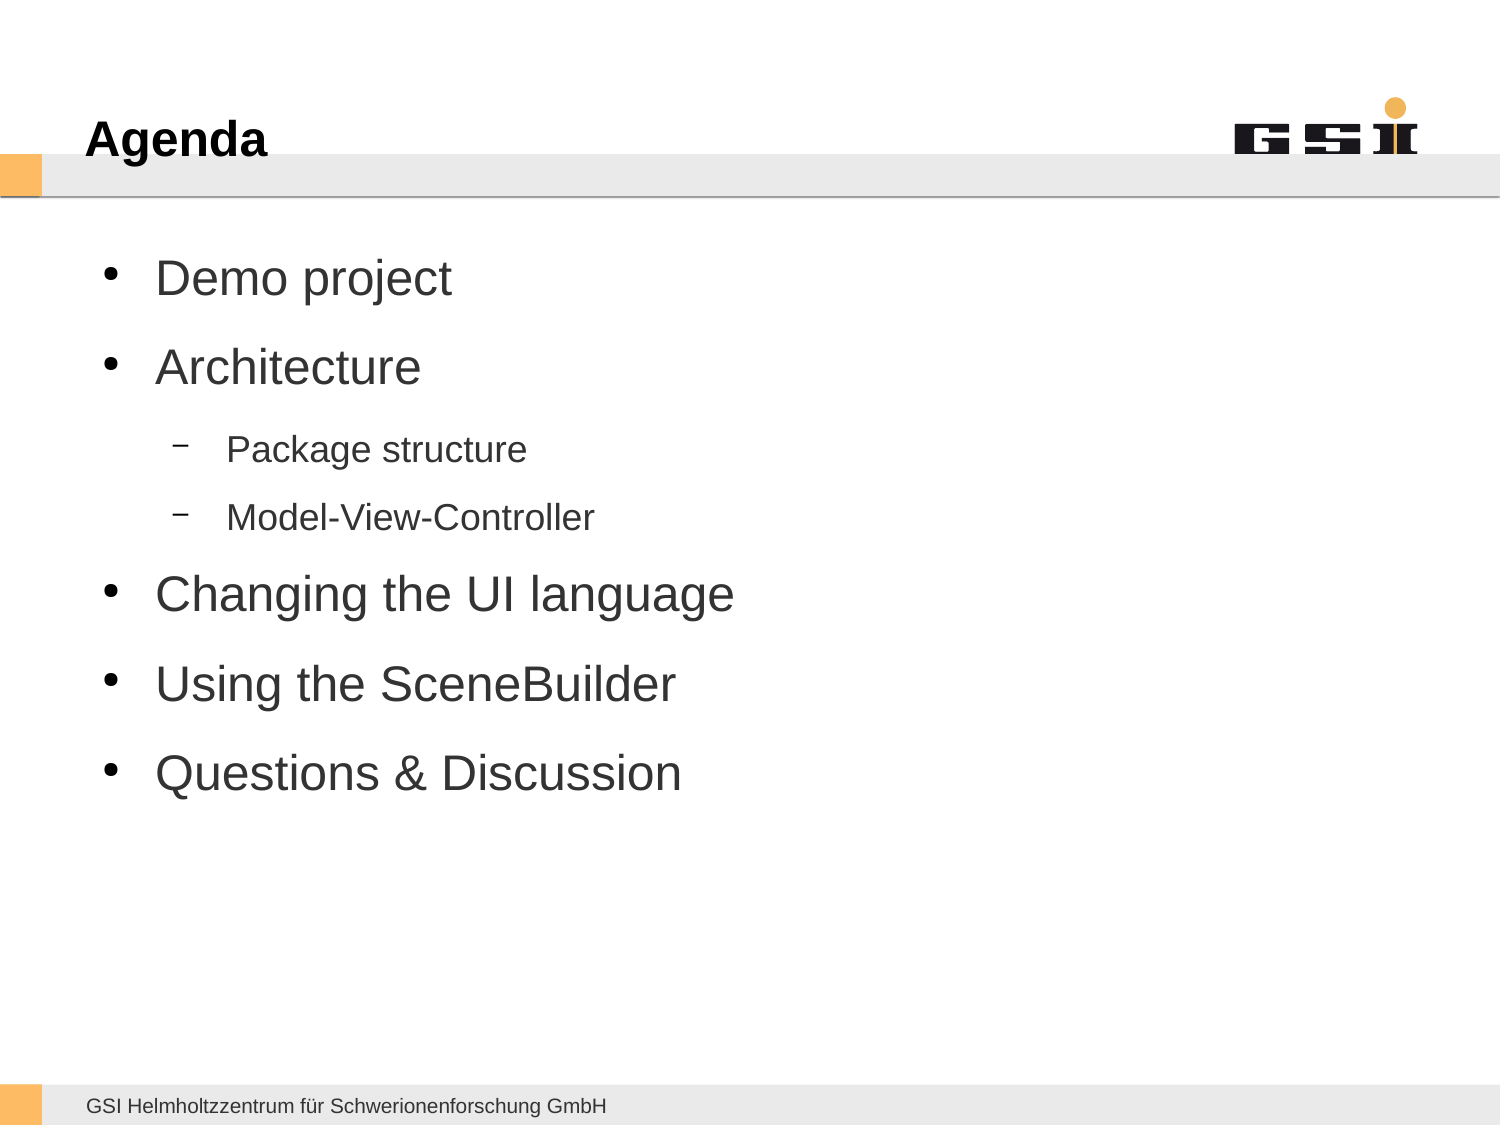

# Agenda
Demo project
Architecture
Package structure
Model-View-Controller
Changing the UI language
Using the SceneBuilder
Questions & Discussion